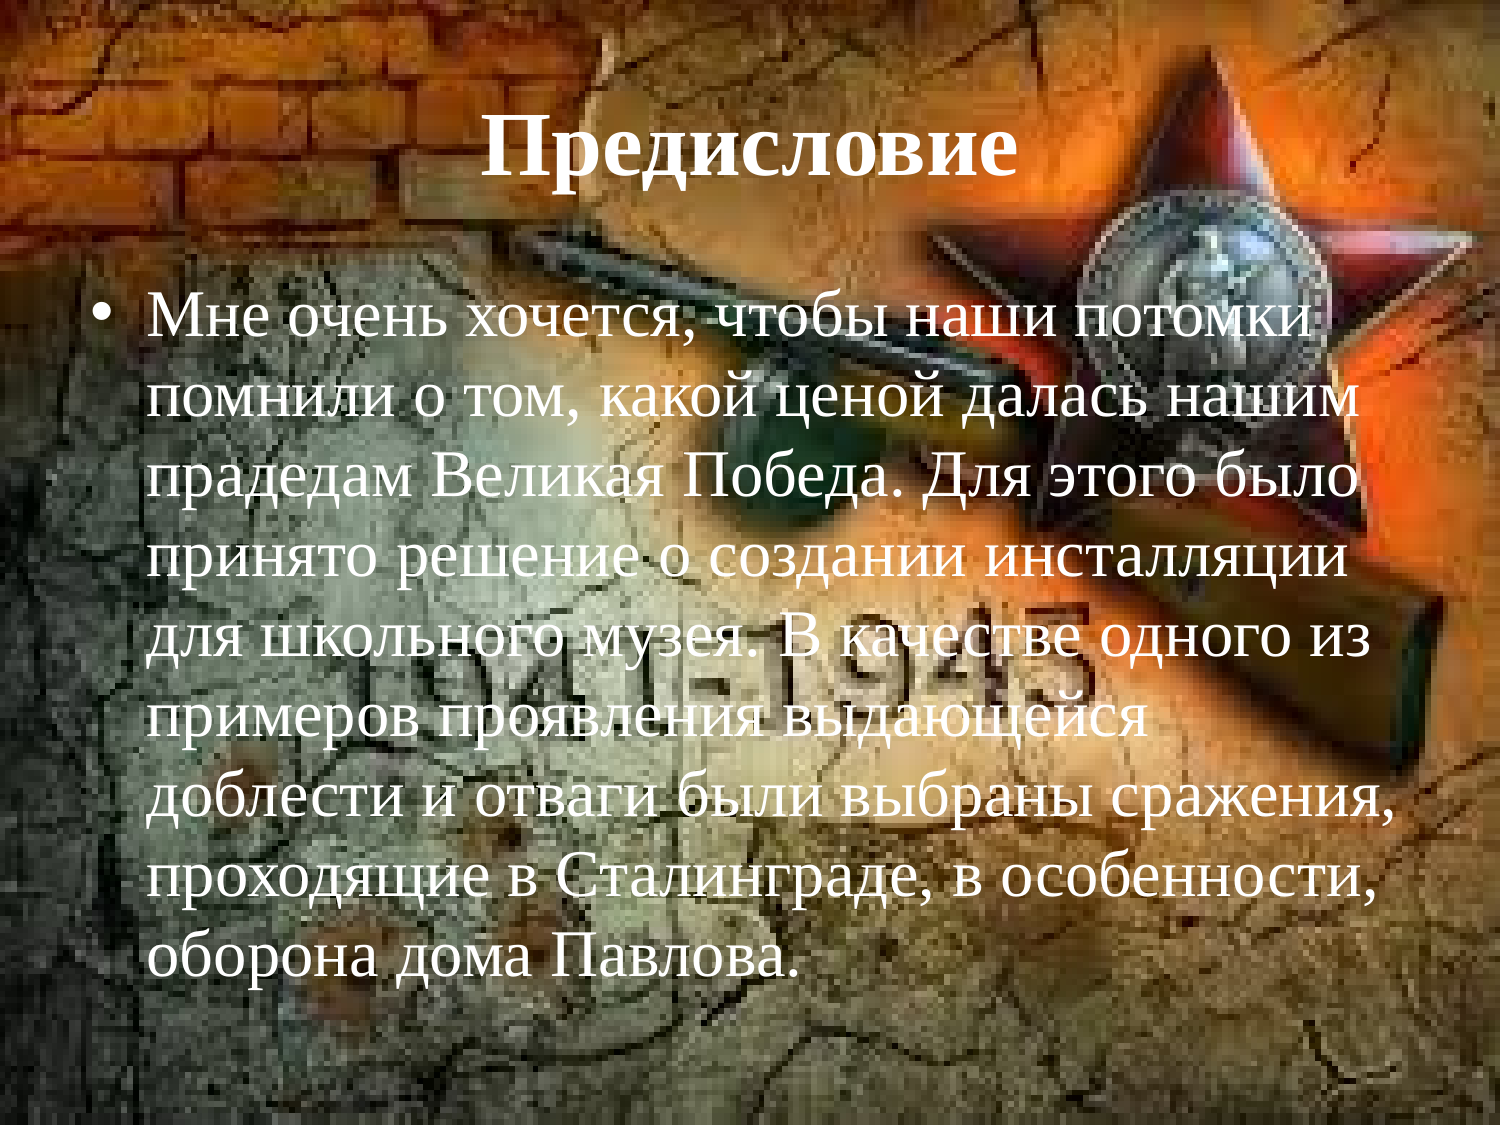

# Предисловие
Мне очень хочется, чтобы наши потомки помнили о том, какой ценой далась нашим прадедам Великая Победа. Для этого было принято решение о создании инсталляции для школьного музея. В качестве одного из примеров проявления выдающейся доблести и отваги были выбраны сражения, проходящие в Сталинграде, в особенности, оборона дома Павлова.